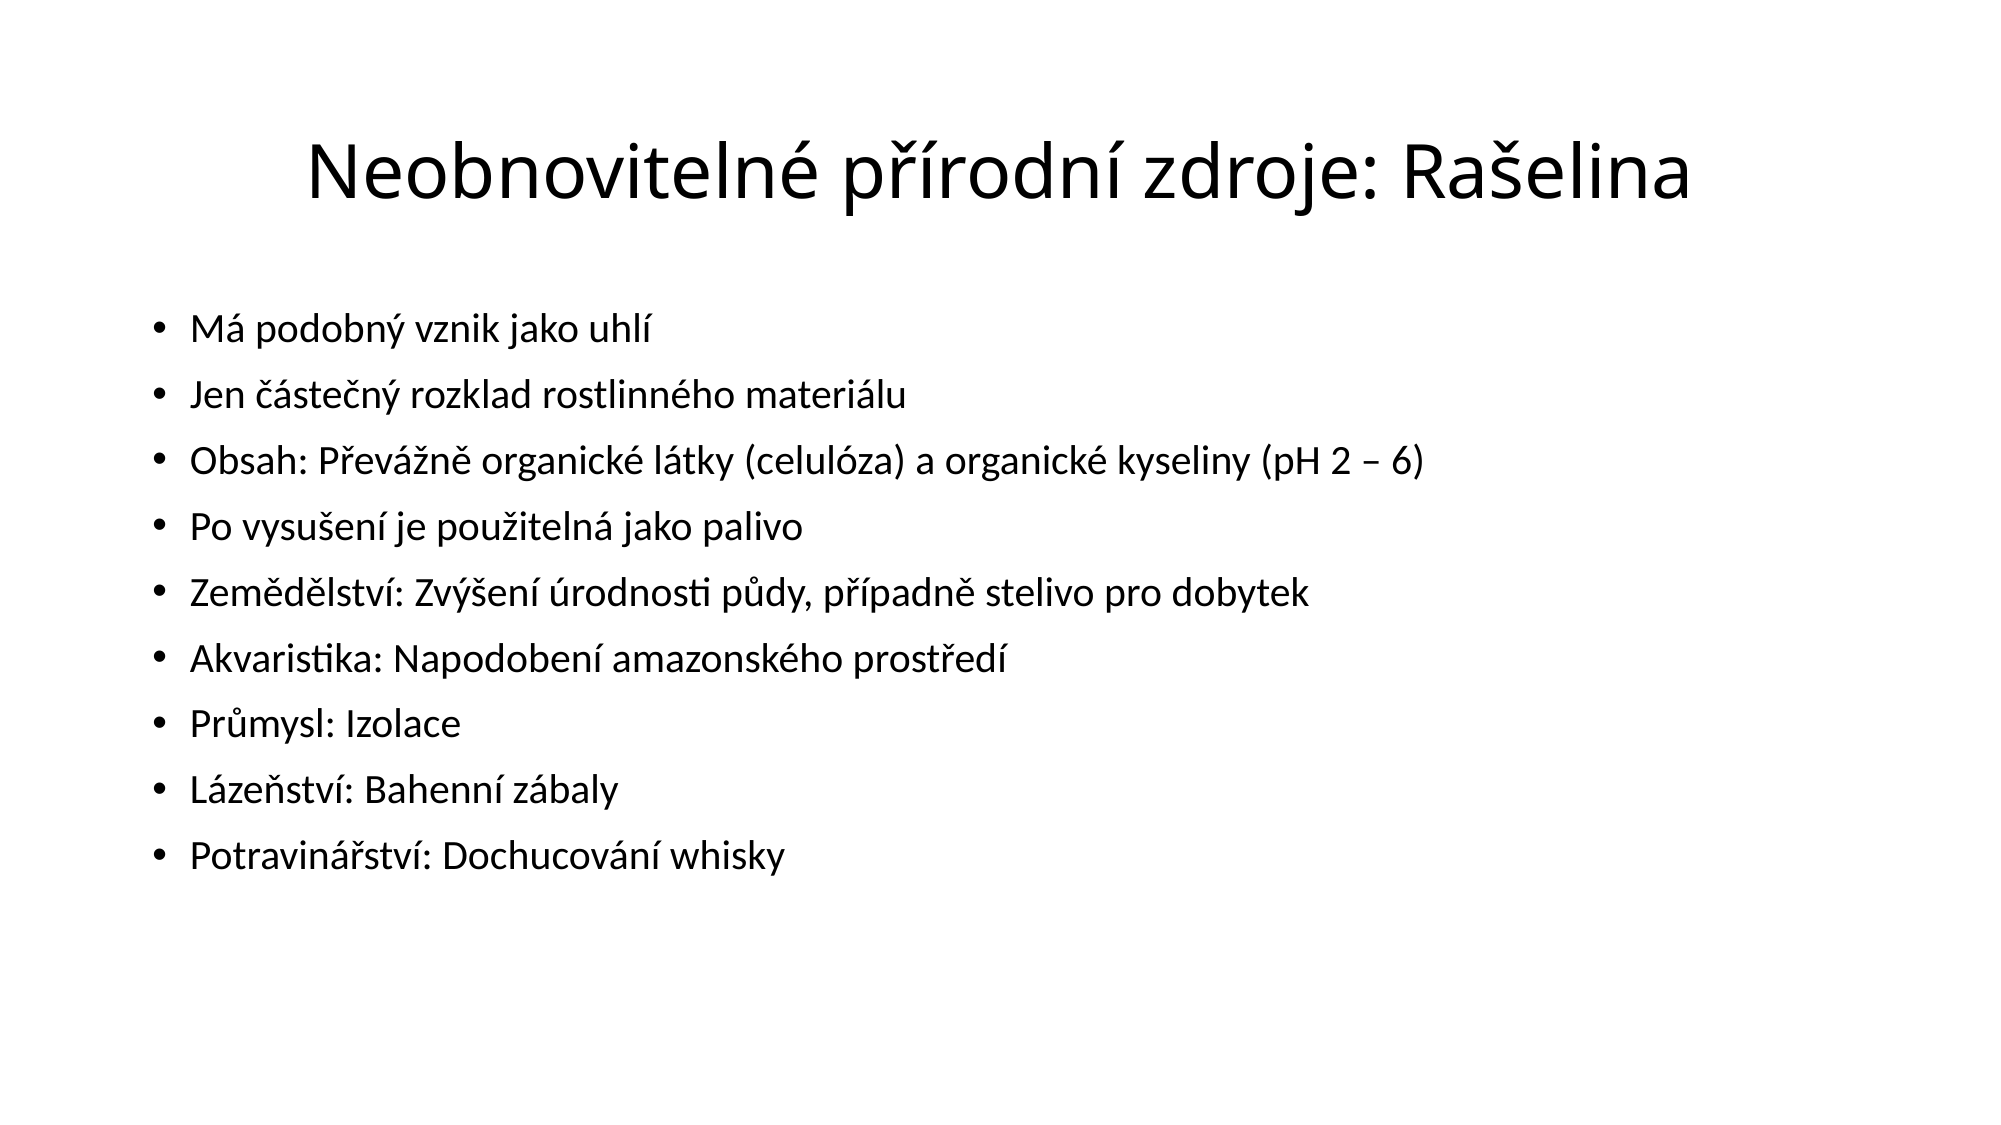

# Neobnovitelné přírodní zdroje: Rašelina
Má podobný vznik jako uhlí
Jen částečný rozklad rostlinného materiálu
Obsah: Převážně organické látky (celulóza) a organické kyseliny (pH 2 – 6)
Po vysušení je použitelná jako palivo
Zemědělství: Zvýšení úrodnosti půdy, případně stelivo pro dobytek
Akvaristika: Napodobení amazonského prostředí
Průmysl: Izolace
Lázeňství: Bahenní zábaly
Potravinářství: Dochucování whisky